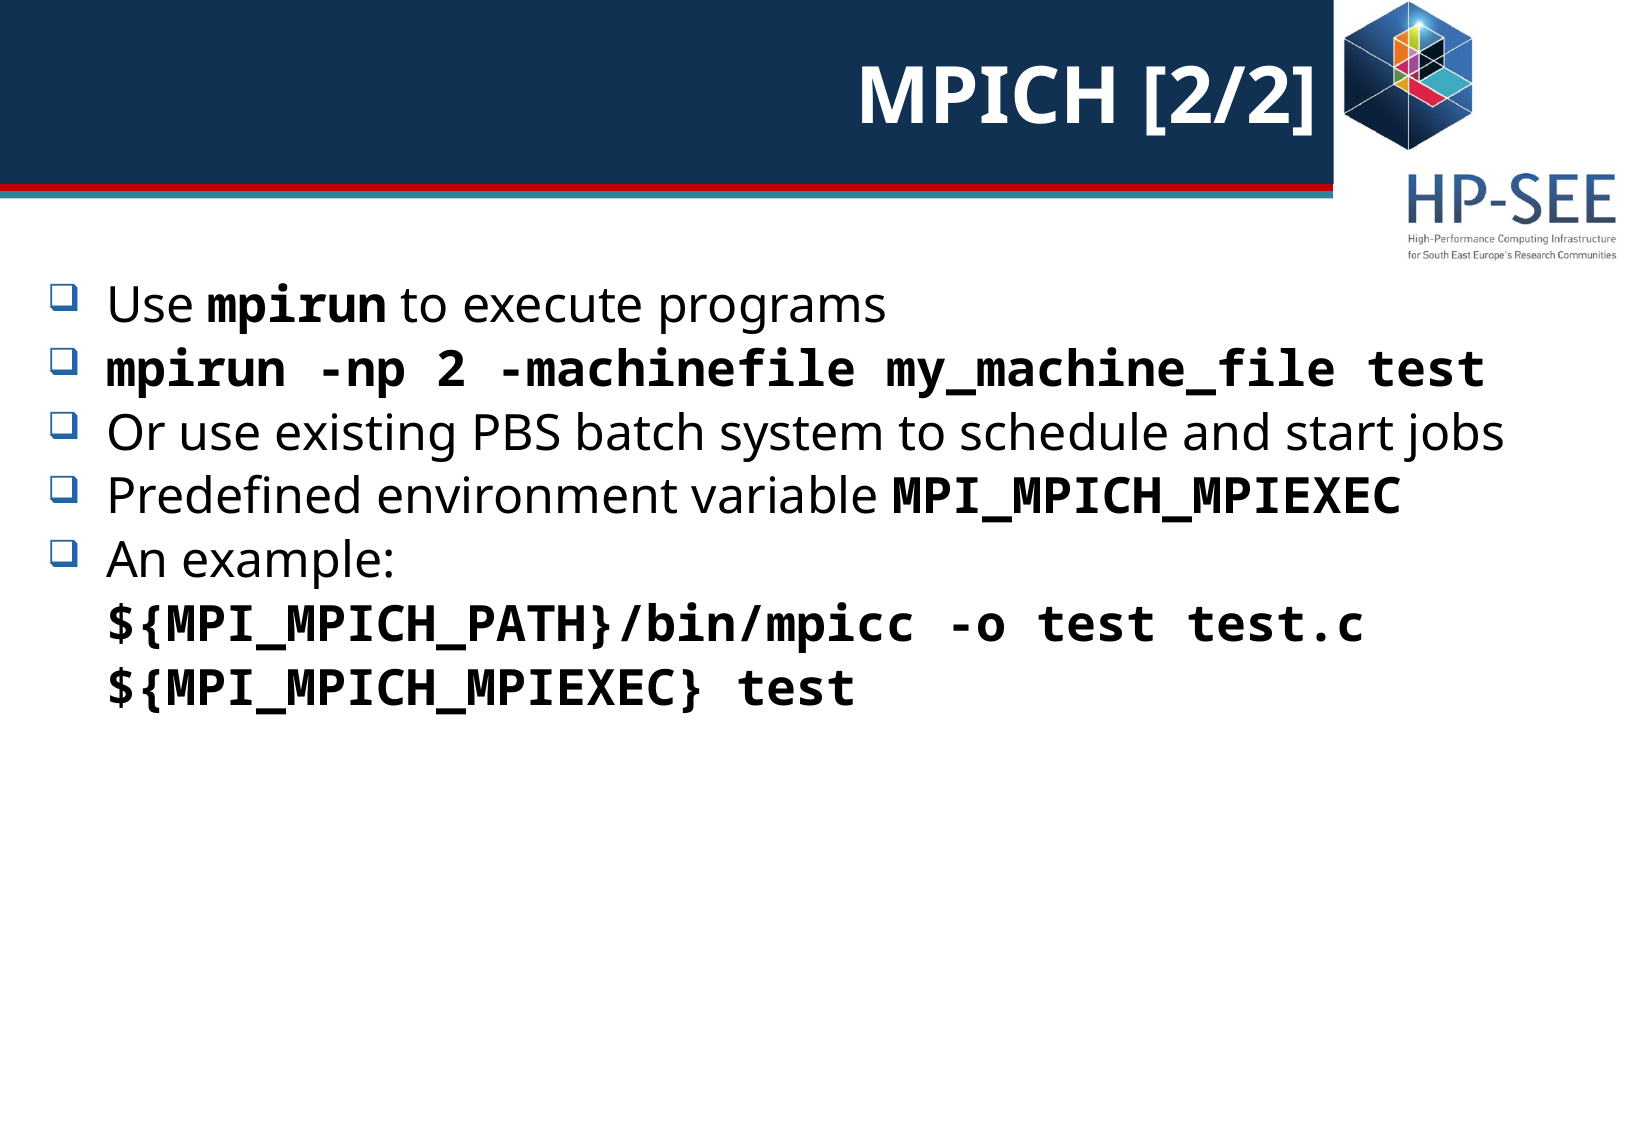

# MPICH [2/2]
Use mpirun to execute programs
mpirun -np 2 -machinefile my_machine_file test
Or use existing PBS batch system to schedule and start jobs
Predefined environment variable MPI_MPICH_MPIEXEC
An example:
${MPI_MPICH_PATH}/bin/mpicc -o test test.c
${MPI_MPICH_MPIEXEC} test